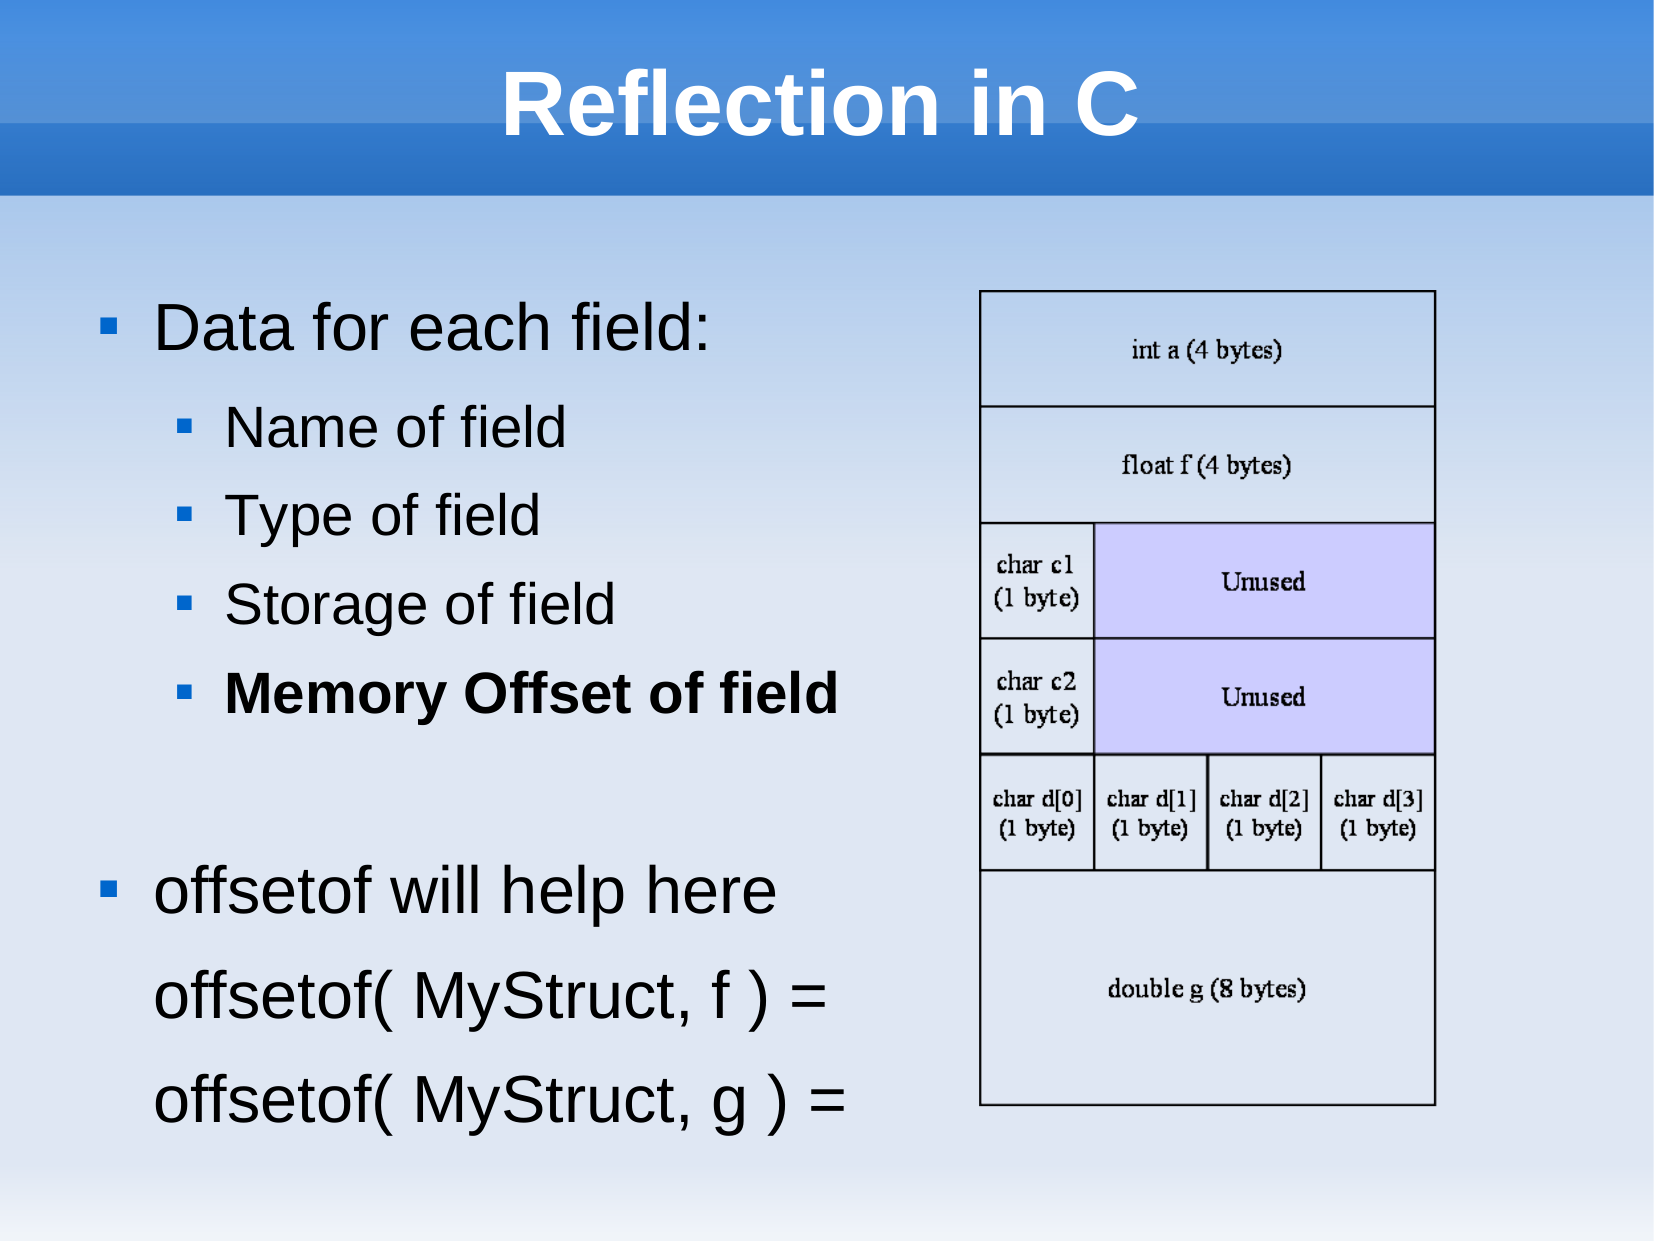

# Reflection in C
Data for each field:
Name of field
Type of field
Storage of field
Memory Offset of field
offsetof will help here
offsetof( MyStruct, f ) =
offsetof( MyStruct, g ) =